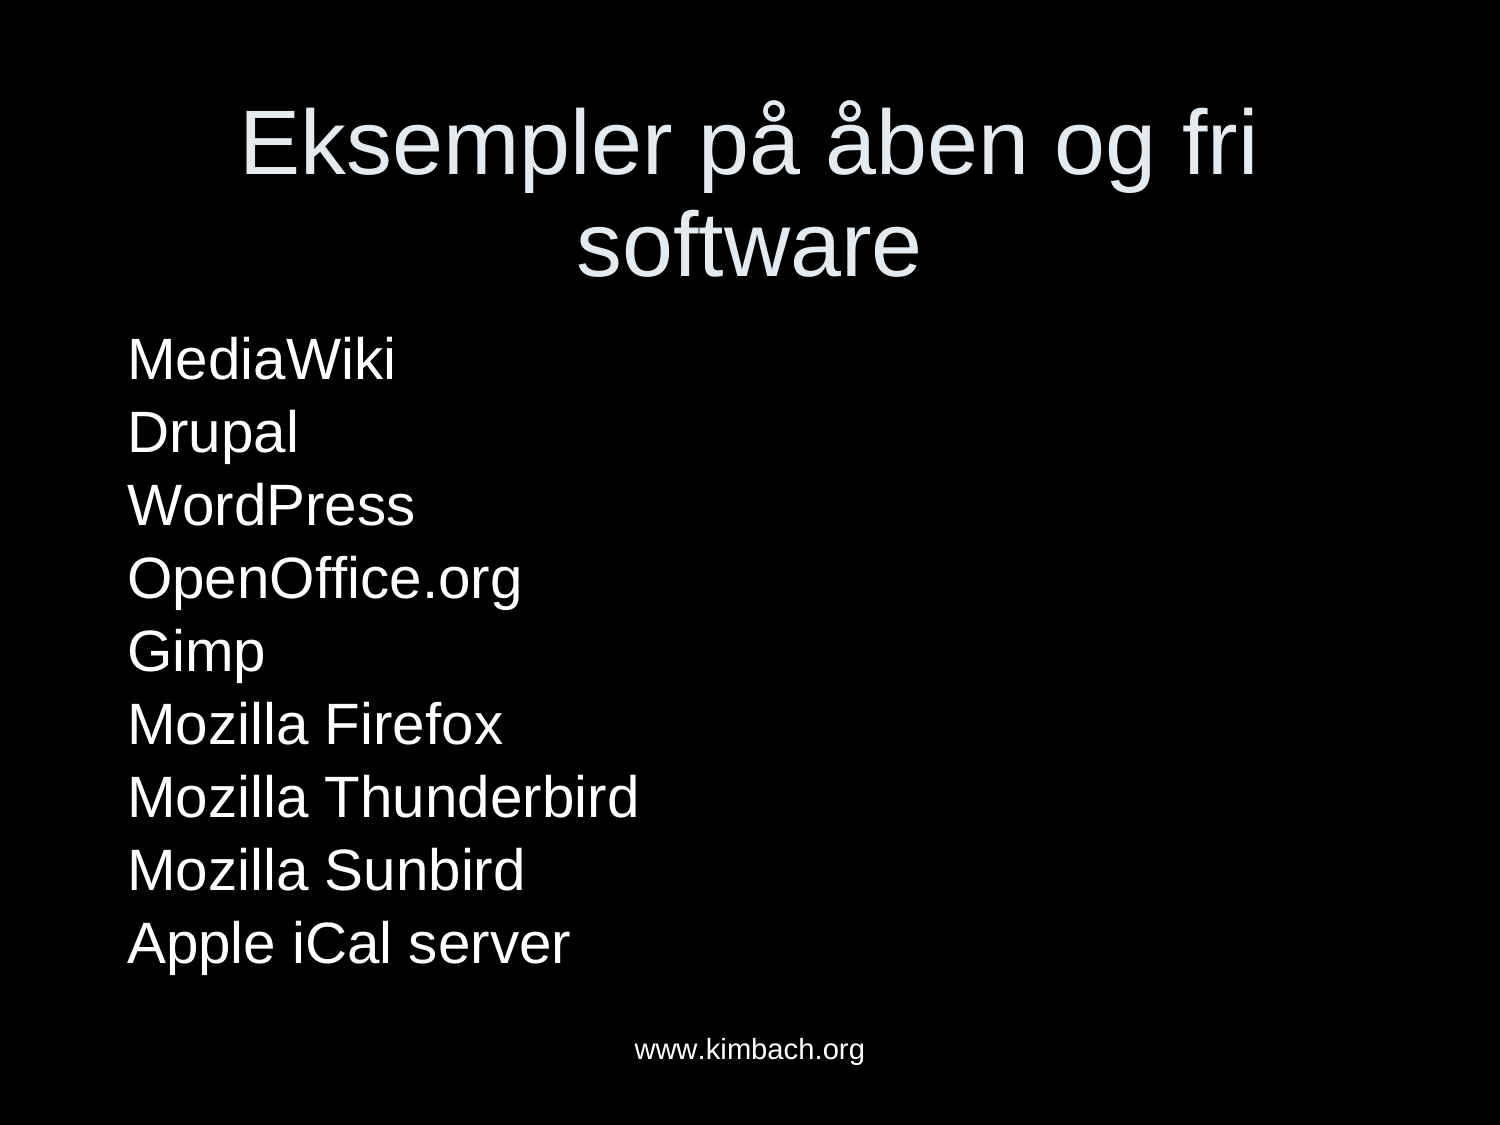

# Eksempler på åben og fri software
MediaWiki
Drupal
WordPress
OpenOffice.org
Gimp
Mozilla Firefox
Mozilla Thunderbird
Mozilla Sunbird
Apple iCal server
www.kimbach.org